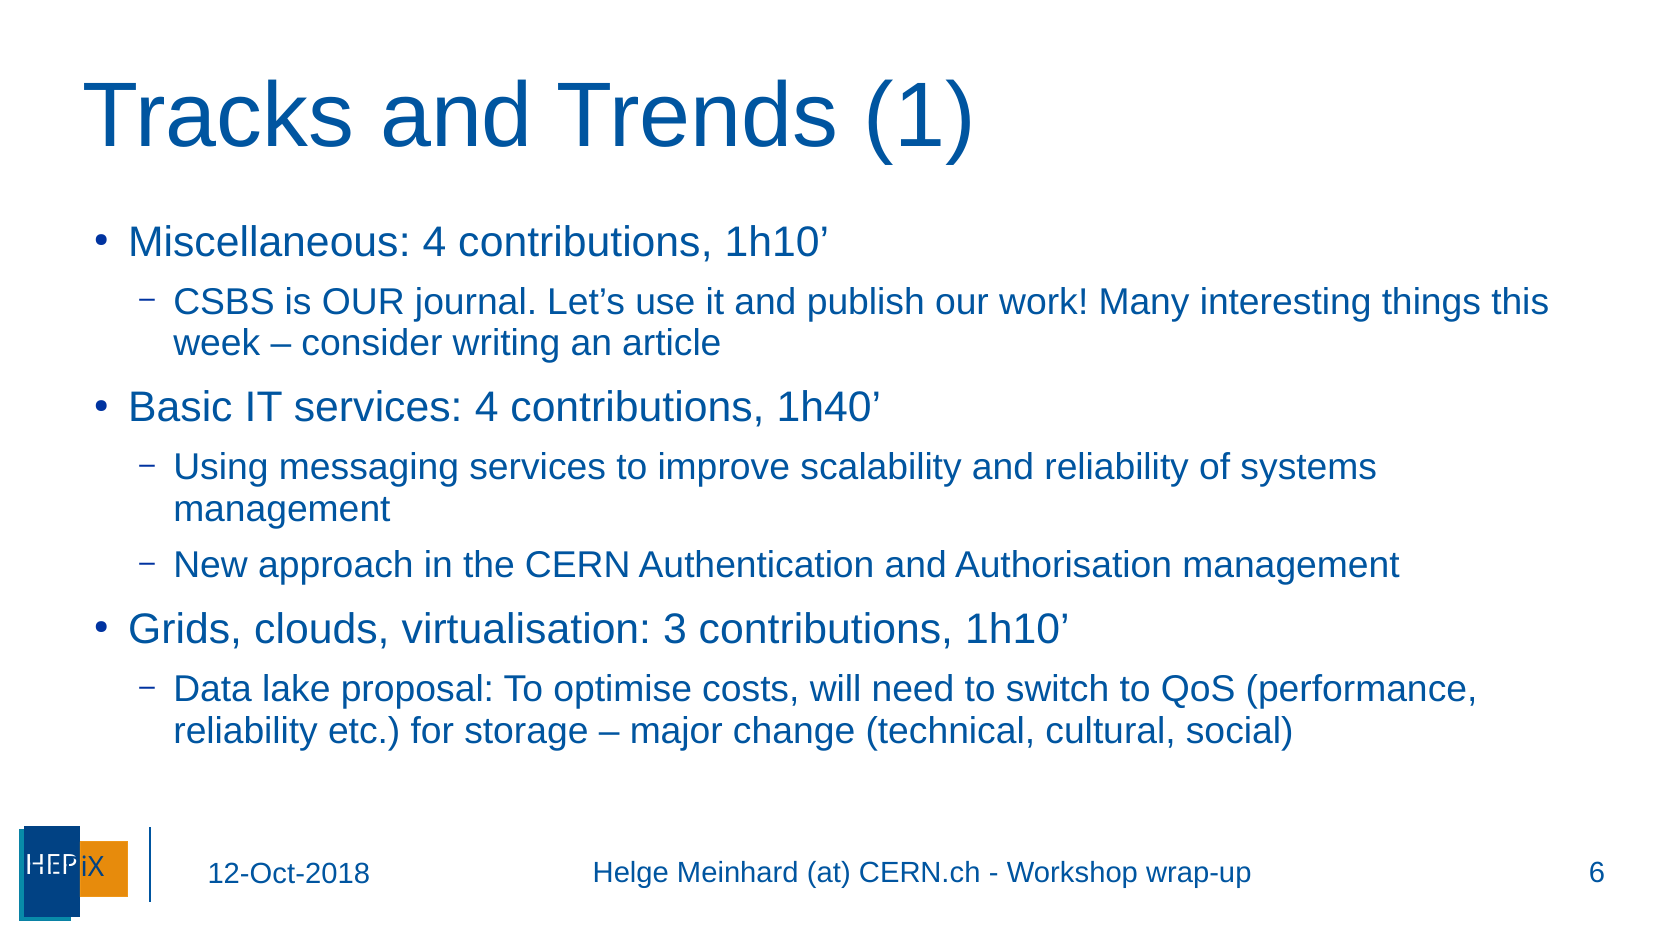

# Tracks and Trends (1)
Miscellaneous: 4 contributions, 1h10’
CSBS is OUR journal. Let’s use it and publish our work! Many interesting things this week – consider writing an article
Basic IT services: 4 contributions, 1h40’
Using messaging services to improve scalability and reliability of systems management
New approach in the CERN Authentication and Authorisation management
Grids, clouds, virtualisation: 3 contributions, 1h10’
Data lake proposal: To optimise costs, will need to switch to QoS (performance, reliability etc.) for storage – major change (technical, cultural, social)
Helge Meinhard (at) CERN.ch - Workshop wrap-up
6
12-Oct-2018